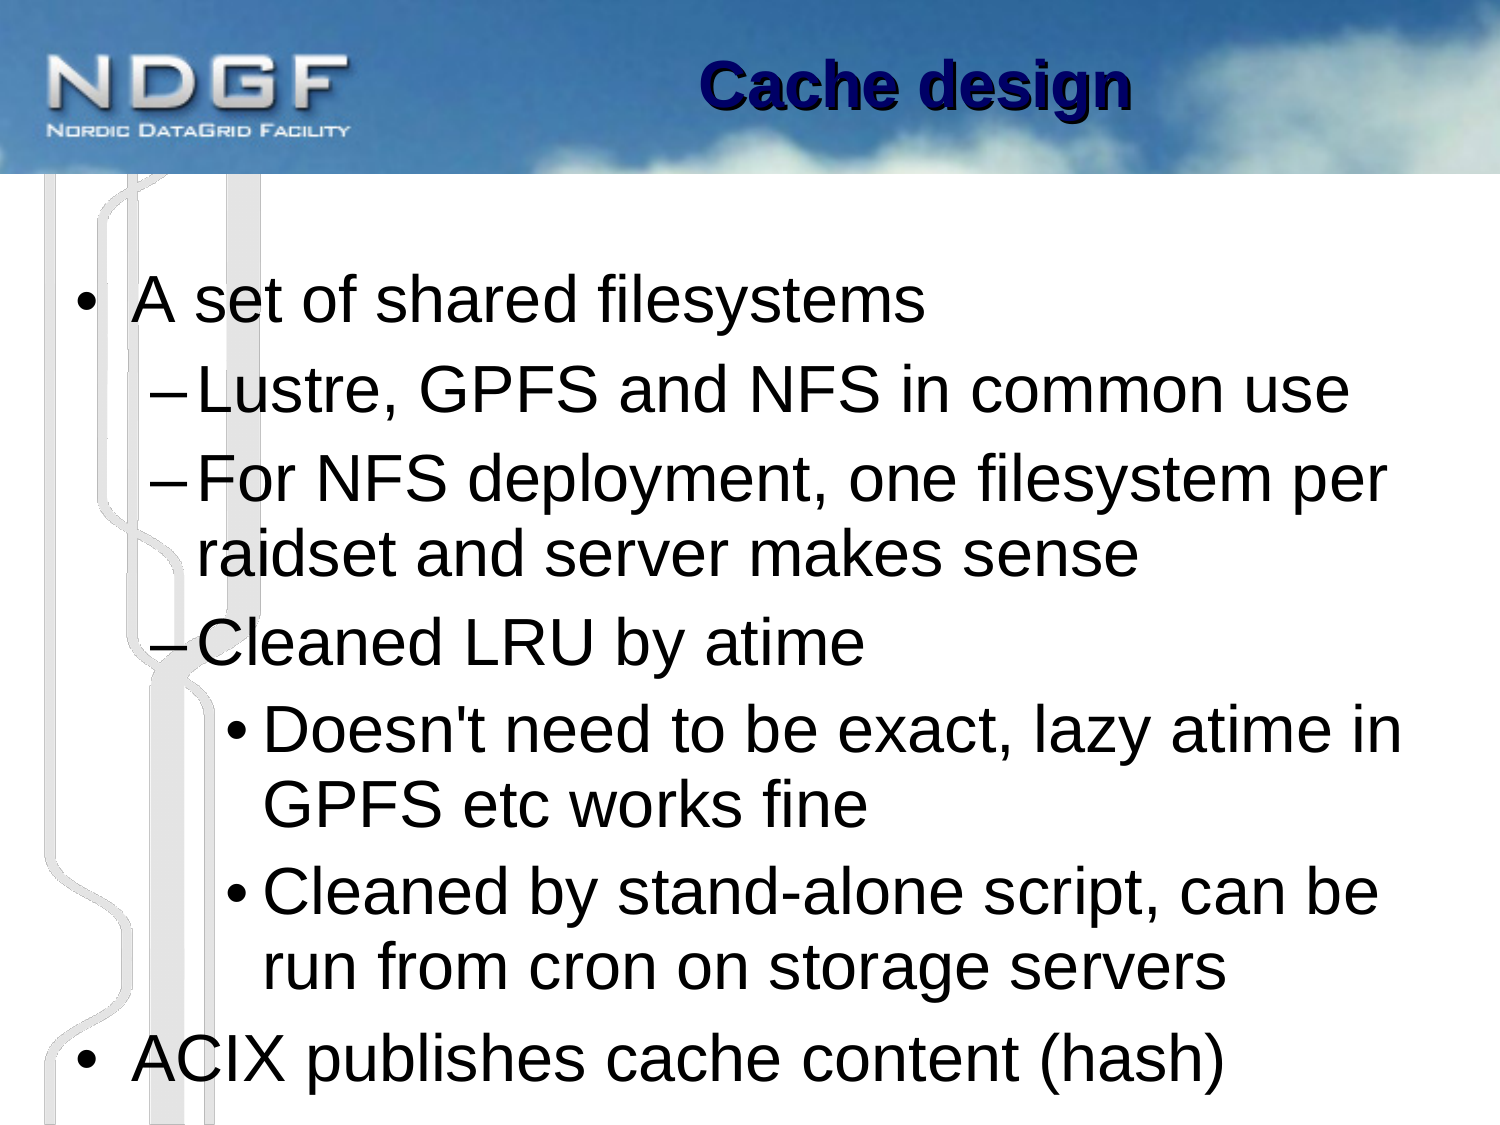

# Cache design
A set of shared filesystems
Lustre, GPFS and NFS in common use
For NFS deployment, one filesystem per raidset and server makes sense
Cleaned LRU by atime
Doesn't need to be exact, lazy atime in GPFS etc works fine
Cleaned by stand-alone script, can be run from cron on storage servers
ACIX publishes cache content (hash)